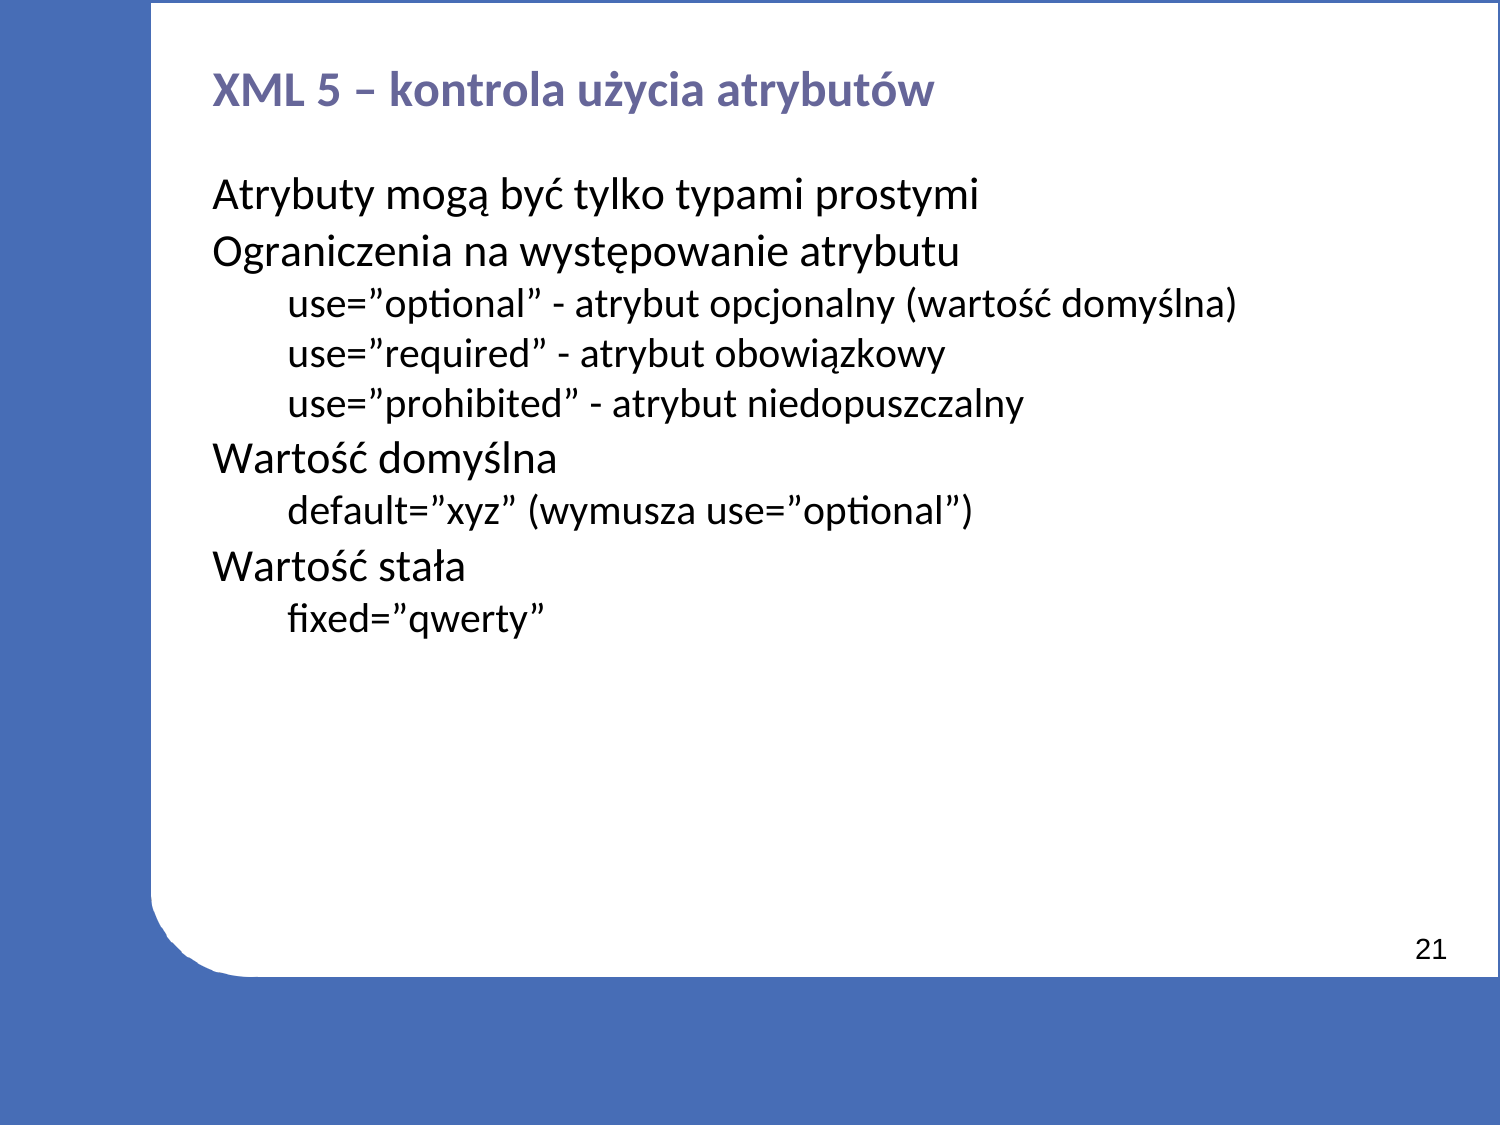

# XML 5 – kontrola użycia atrybutów
Atrybuty mogą być tylko typami prostymi
Ograniczenia na występowanie atrybutu
use=”optional” - atrybut opcjonalny (wartość domyślna)
use=”required” - atrybut obowiązkowy
use=”prohibited” - atrybut niedopuszczalny
Wartość domyślna
default=”xyz” (wymusza use=”optional”)
Wartość stała
fixed=”qwerty”
21